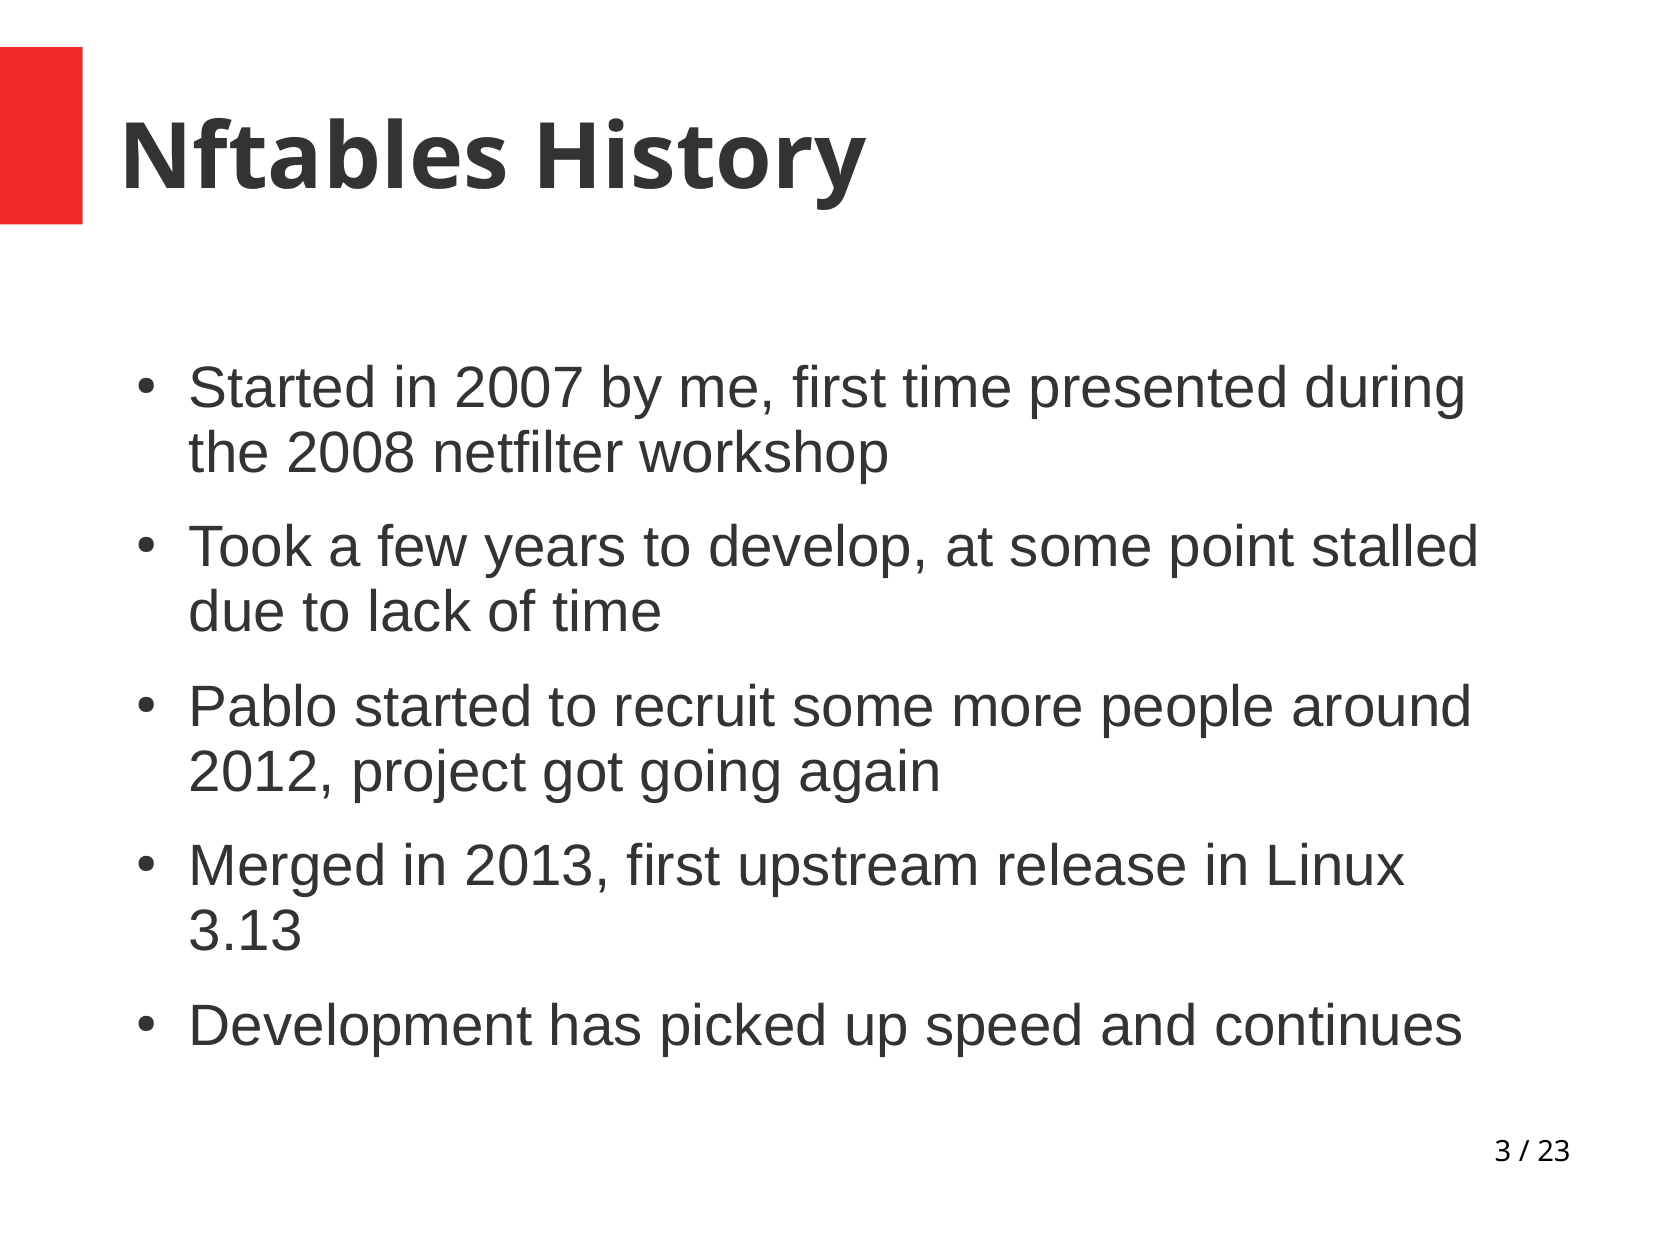

# Nftables History
Started in 2007 by me, first time presented during the 2008 netfilter workshop
Took a few years to develop, at some point stalled due to lack of time
Pablo started to recruit some more people around 2012, project got going again
Merged in 2013, first upstream release in Linux 3.13
Development has picked up speed and continues
3